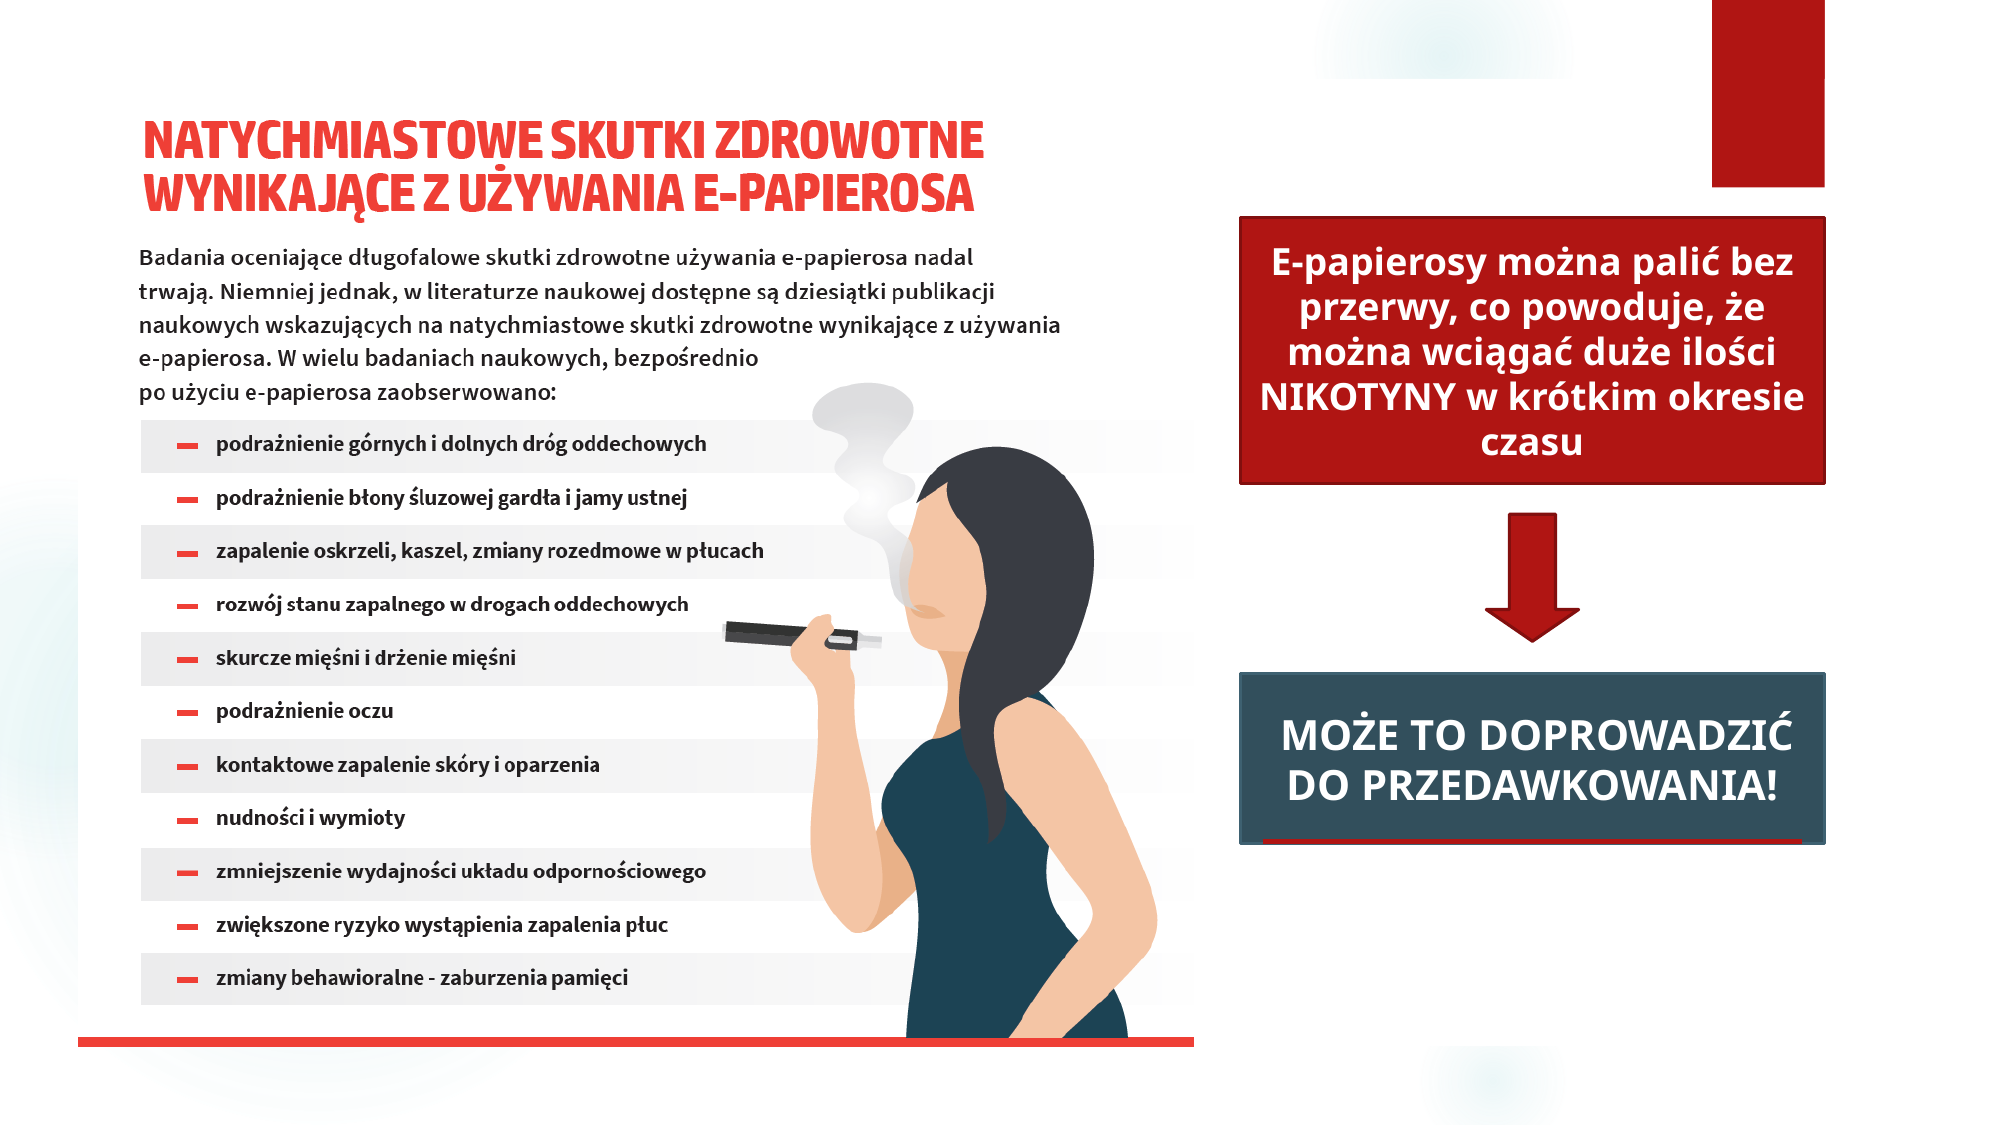

E-papierosy można palić bez przerwy, co powoduje, że można wciągać duże ilości NIKOTYNY w krótkim okresie czasu
 MOŻE TO DOPROWADZIĆ DO PRZEDAWKOWANIA!